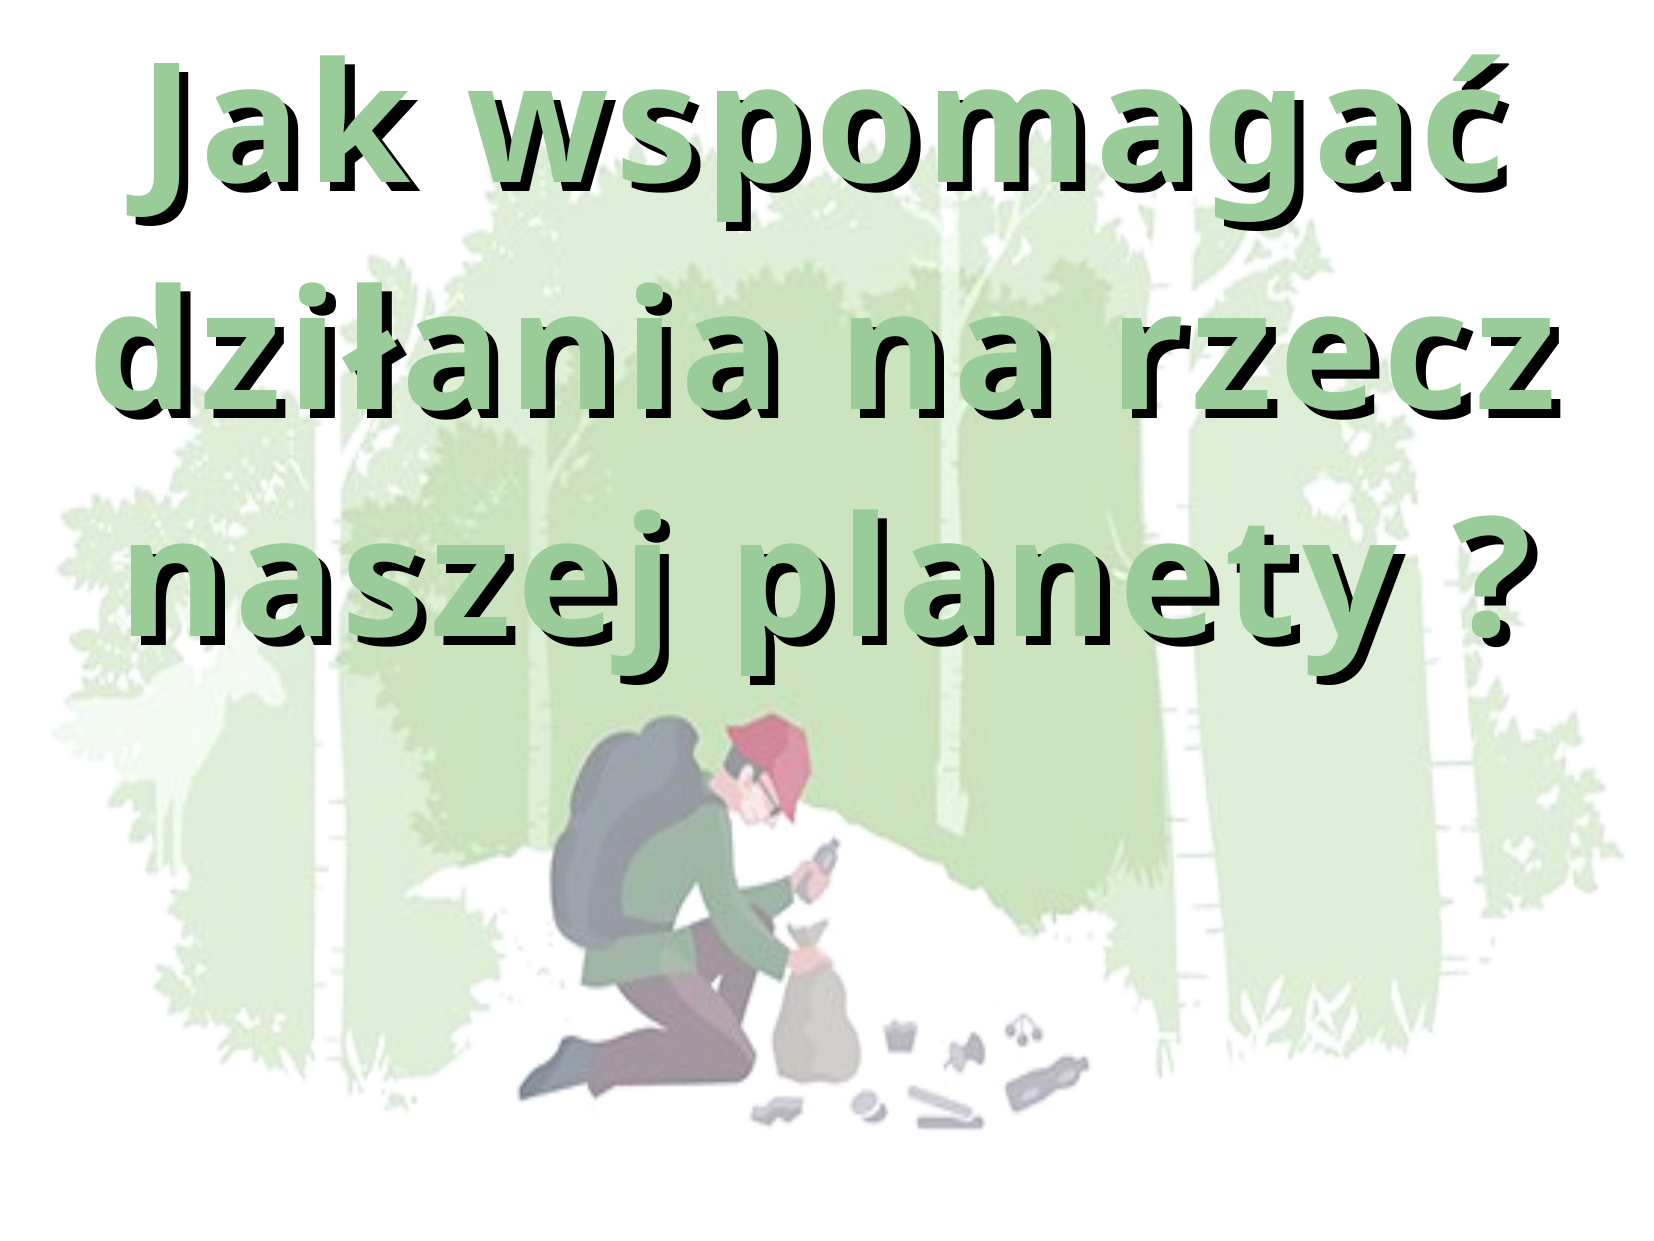

# Jak wspomagać dziłania na rzecz naszej planety ?